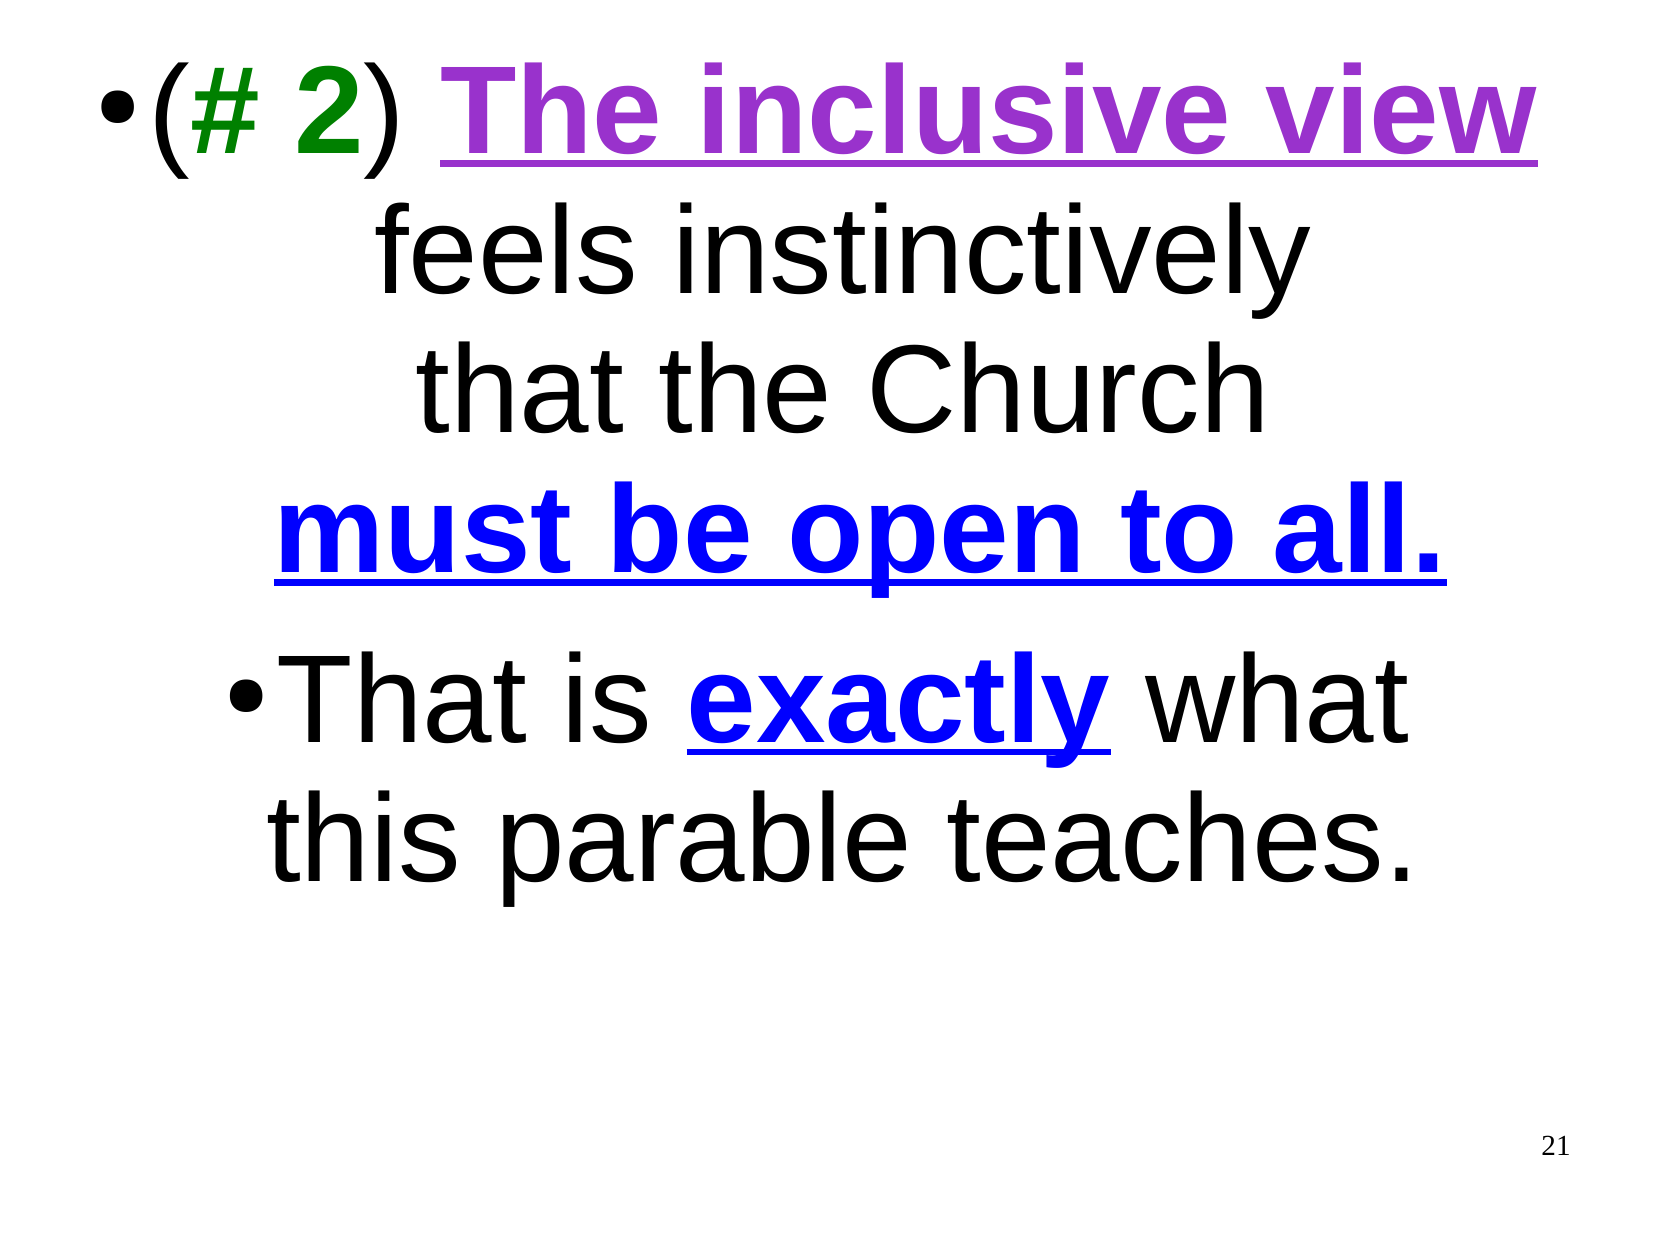

# (# 2) The inclusive view feels instinctively that the Church must be open to all.
That is exactly what
this parable teaches.
21